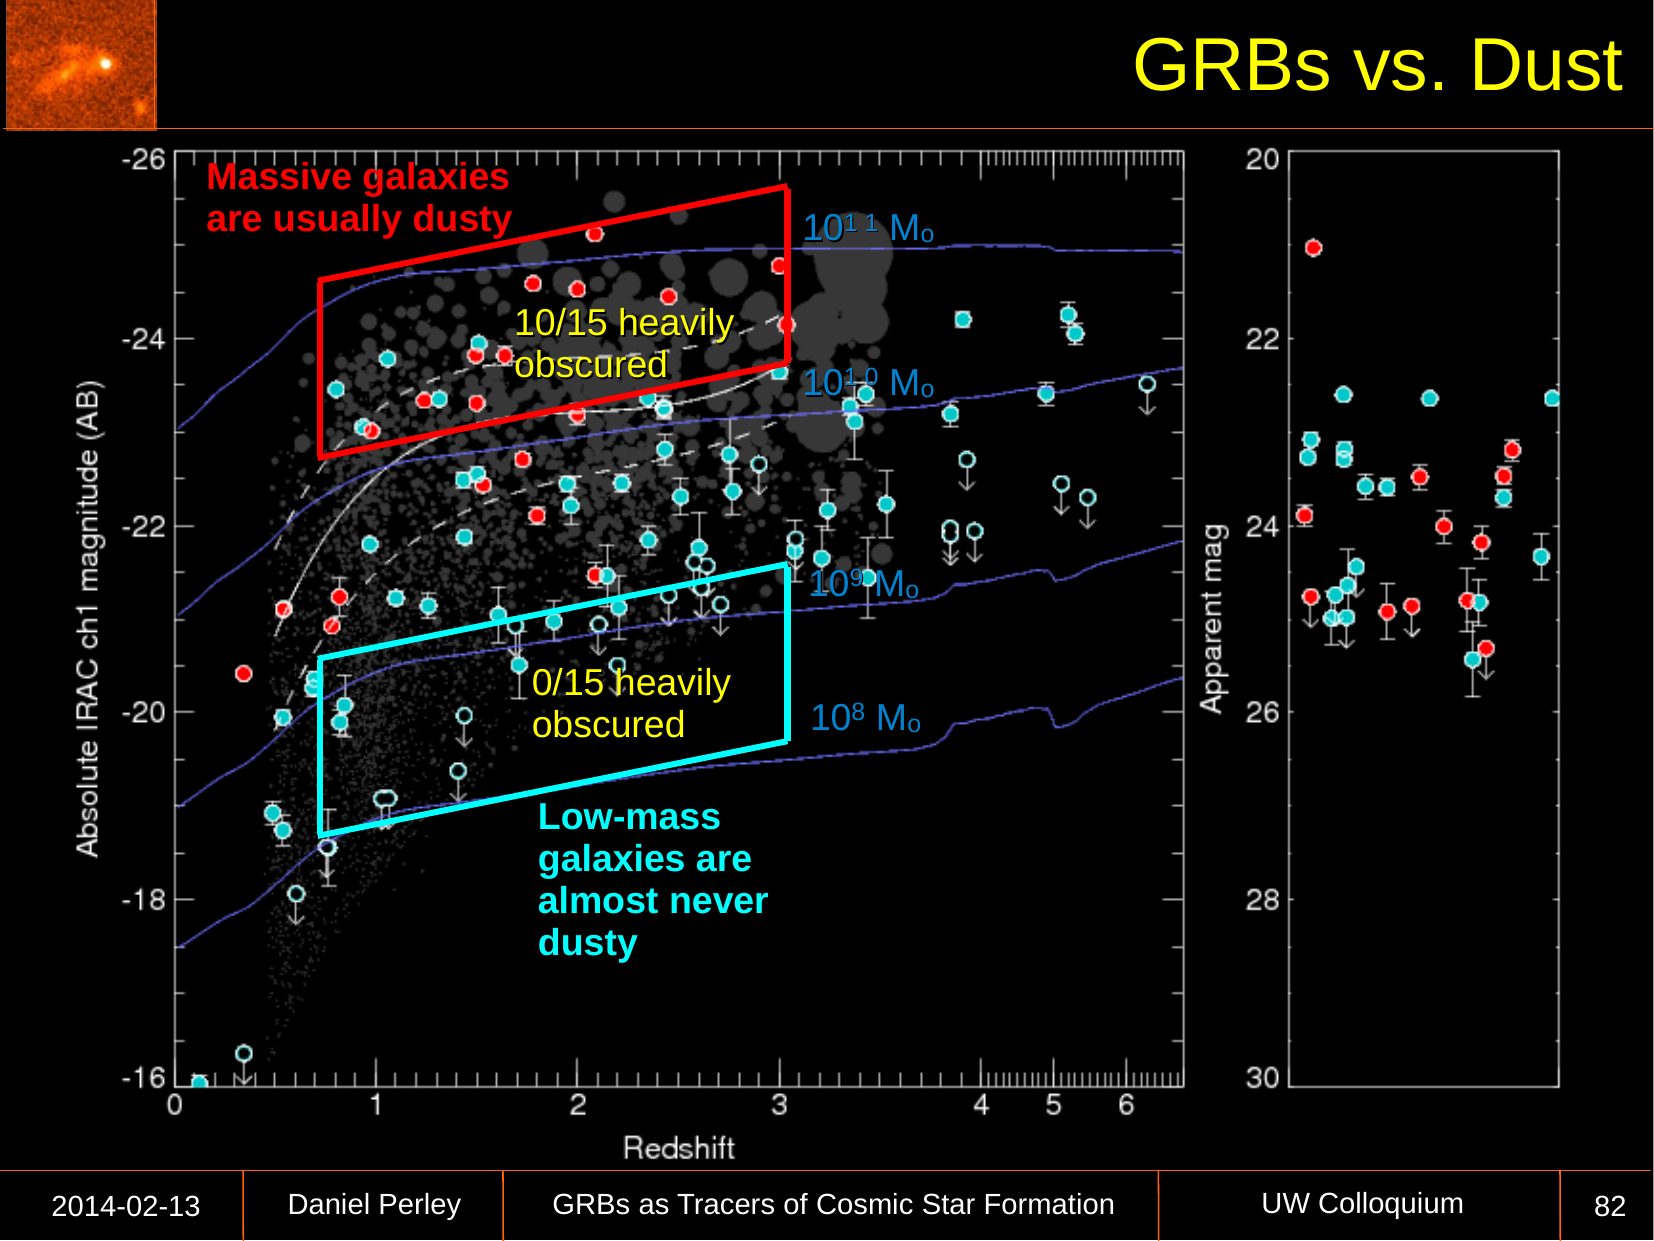

# GRBs vs. Dust
Massive galaxies are usually dusty
101 1 Mo
10/15 heavily obscured
101 0 Mo
109 Mo
0/15 heavily obscured
108 Mo
Low-mass galaxies are almost never dusty
2014-02-13
82